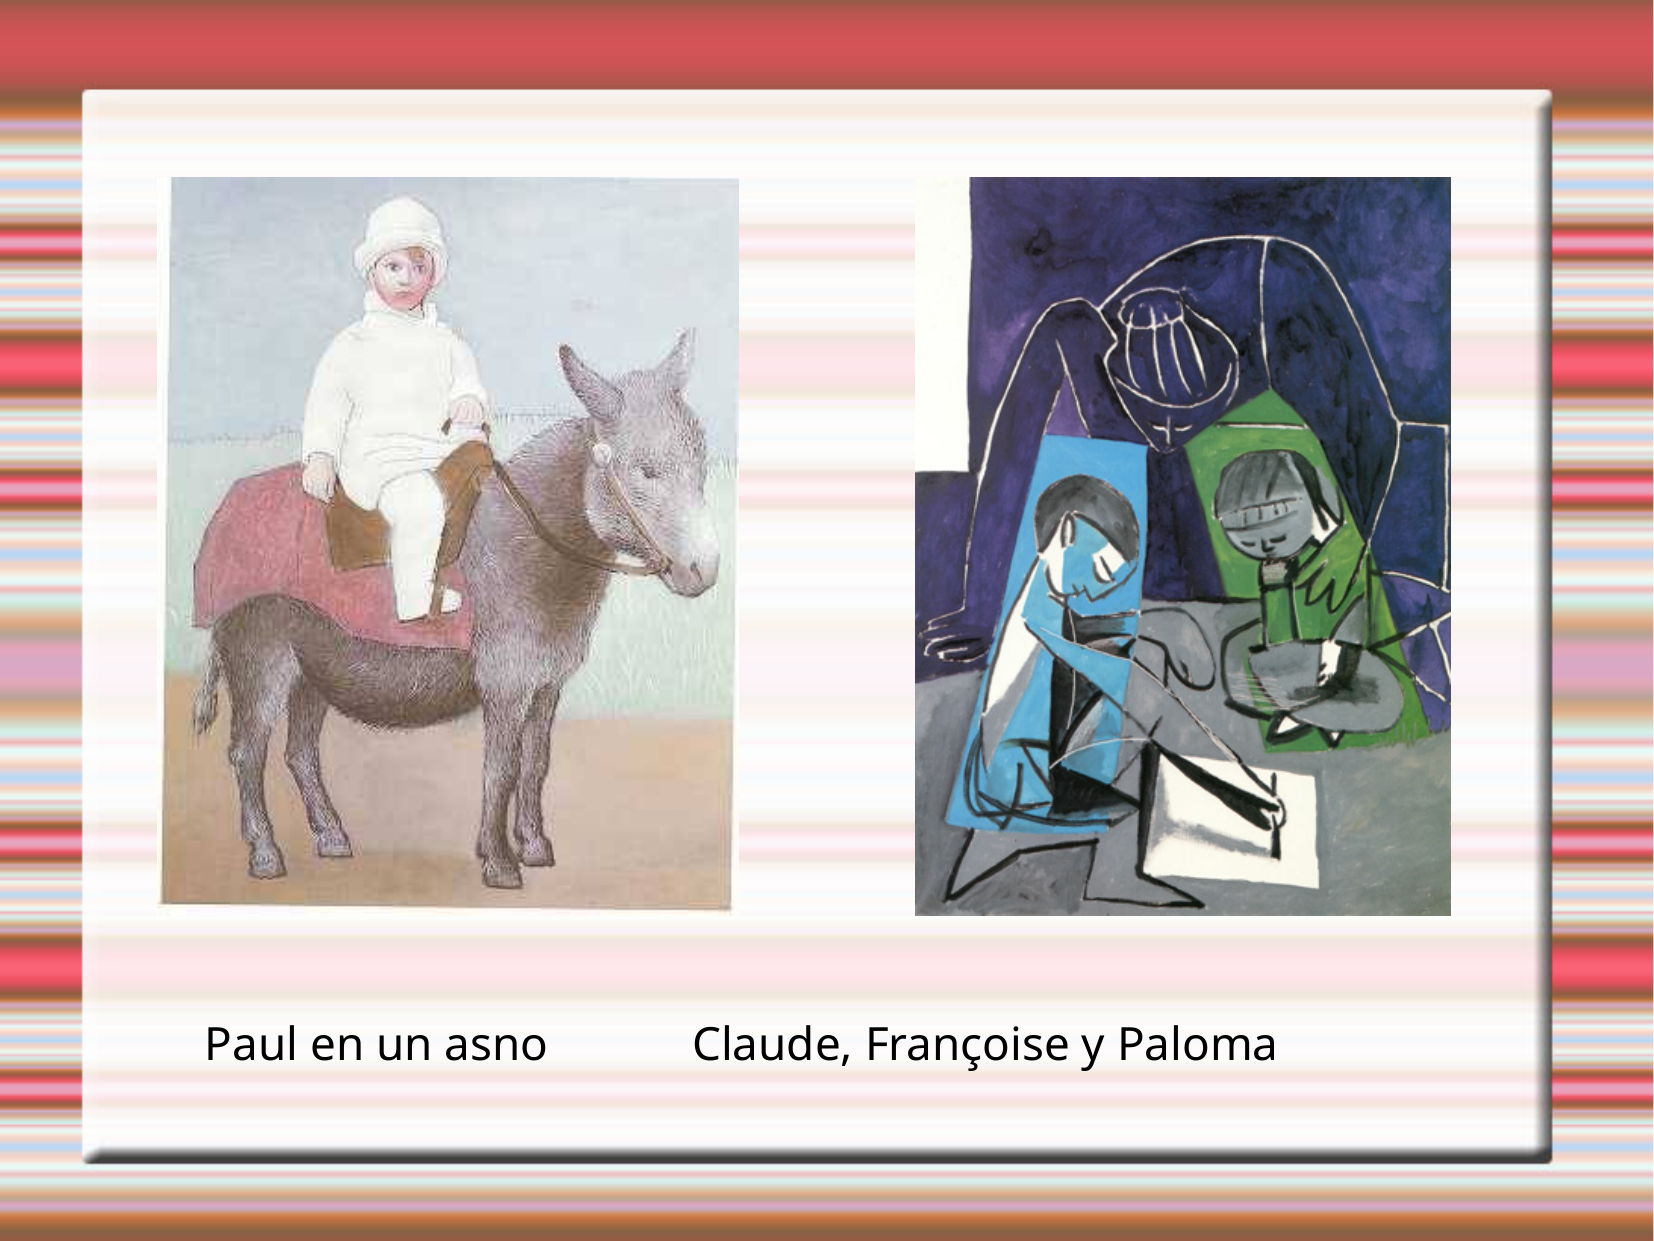

Paul en un asno Claude, Françoise y Paloma